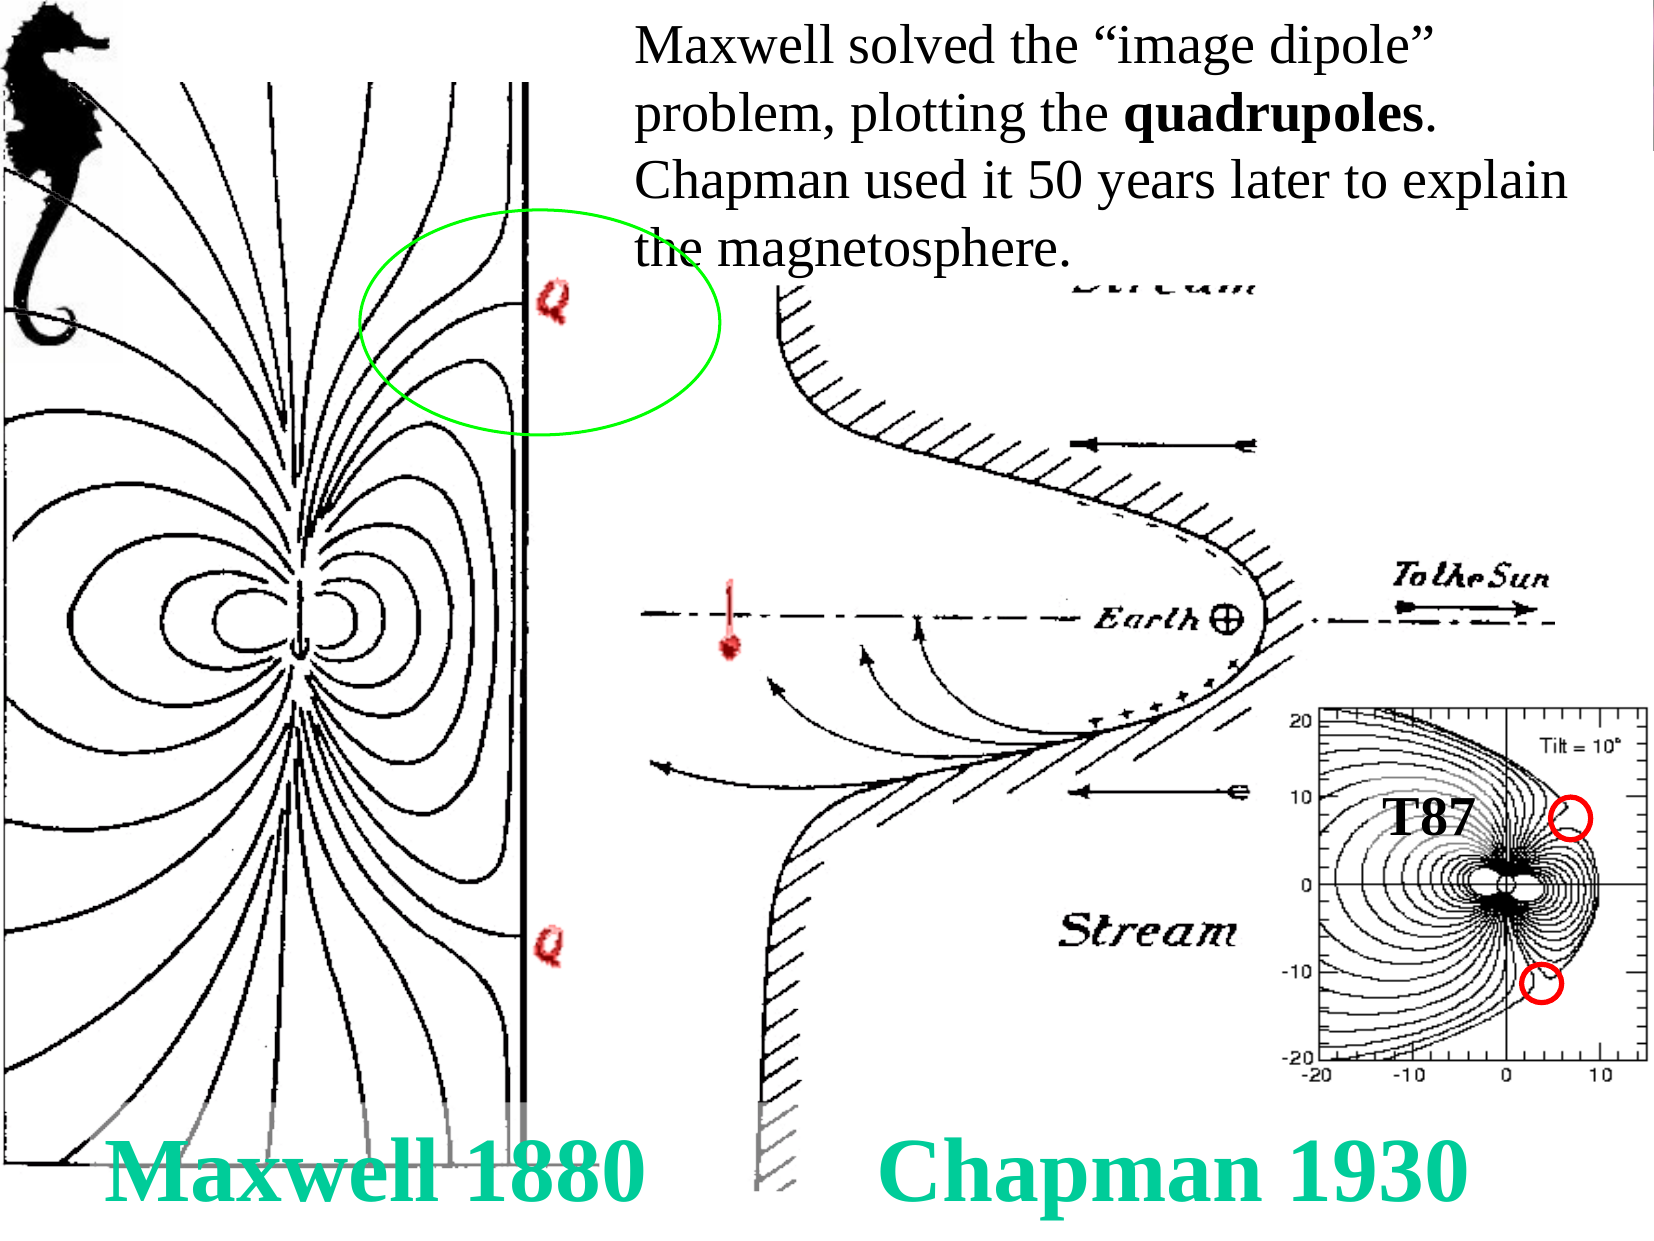

Maxwell solved the “image dipole” problem, plotting the quadrupoles. Chapman used it 50 years later to explain the magnetosphere.
T87
Maxwell 1880 Chapman 1930